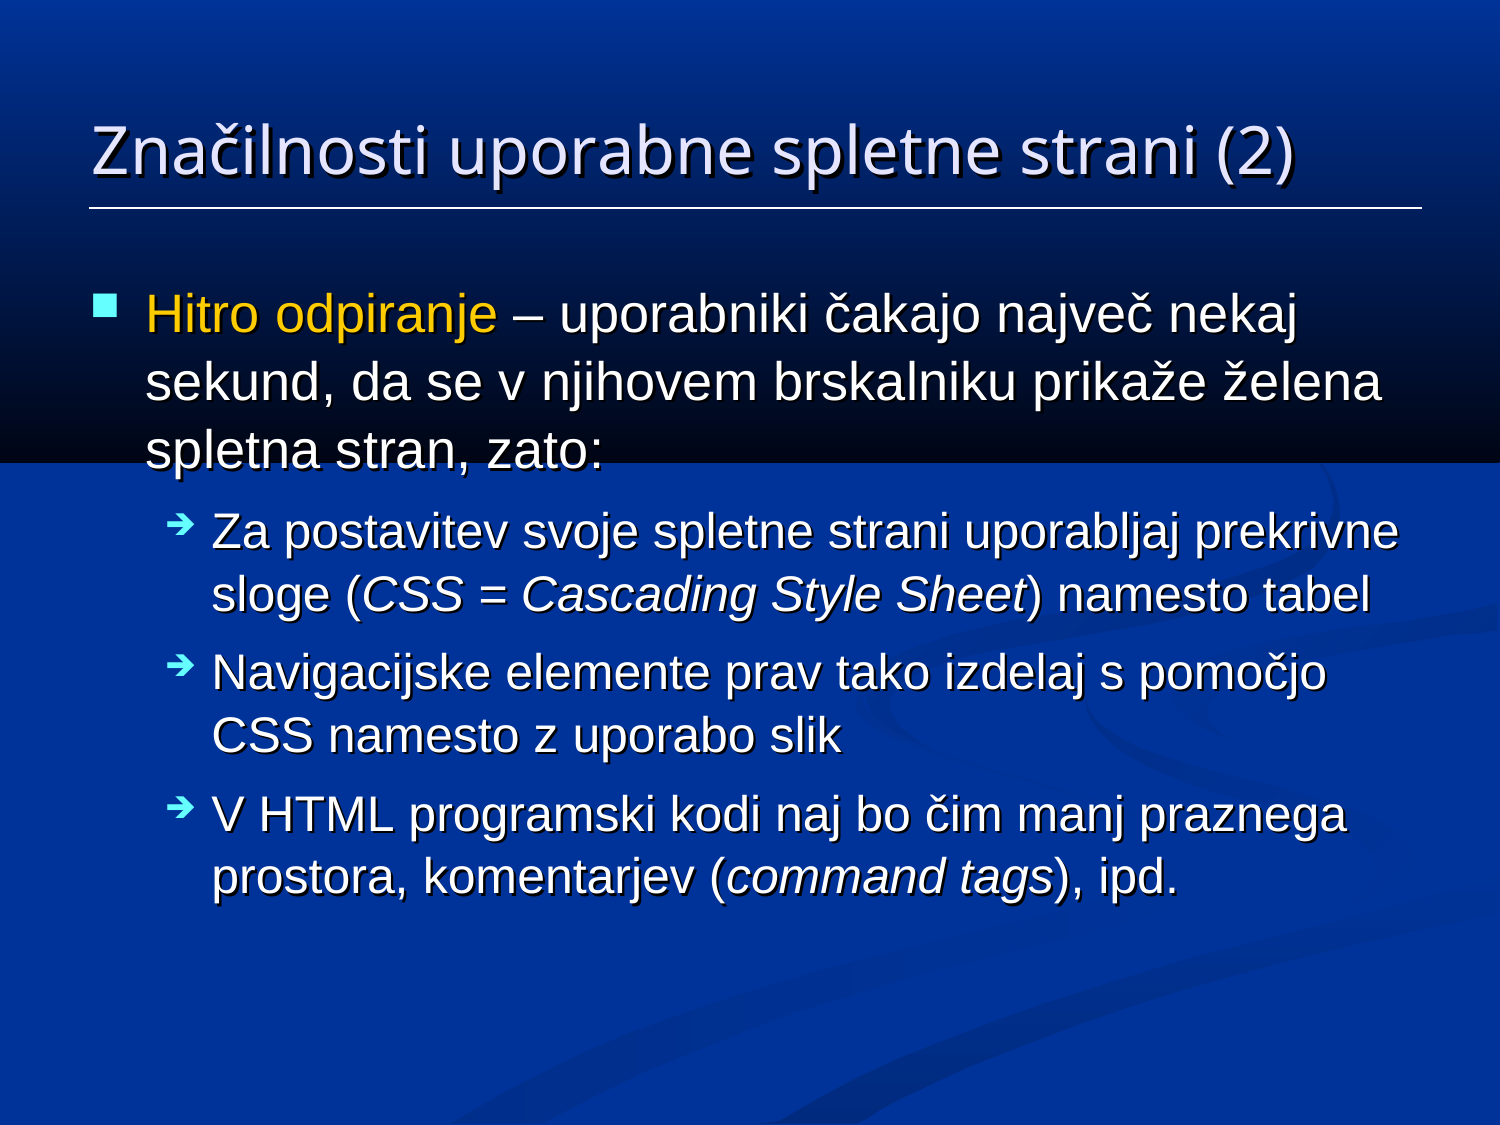

Značilnosti uporabne spletne strani (2)
Hitro odpiranje – uporabniki čakajo največ nekaj sekund, da se v njihovem brskalniku prikaže želena spletna stran, zato:
Za postavitev svoje spletne strani uporabljaj prekrivne sloge (CSS = Cascading Style Sheet) namesto tabel
Navigacijske elemente prav tako izdelaj s pomočjo CSS namesto z uporabo slik
V HTML programski kodi naj bo čim manj praznega prostora, komentarjev (command tags), ipd.